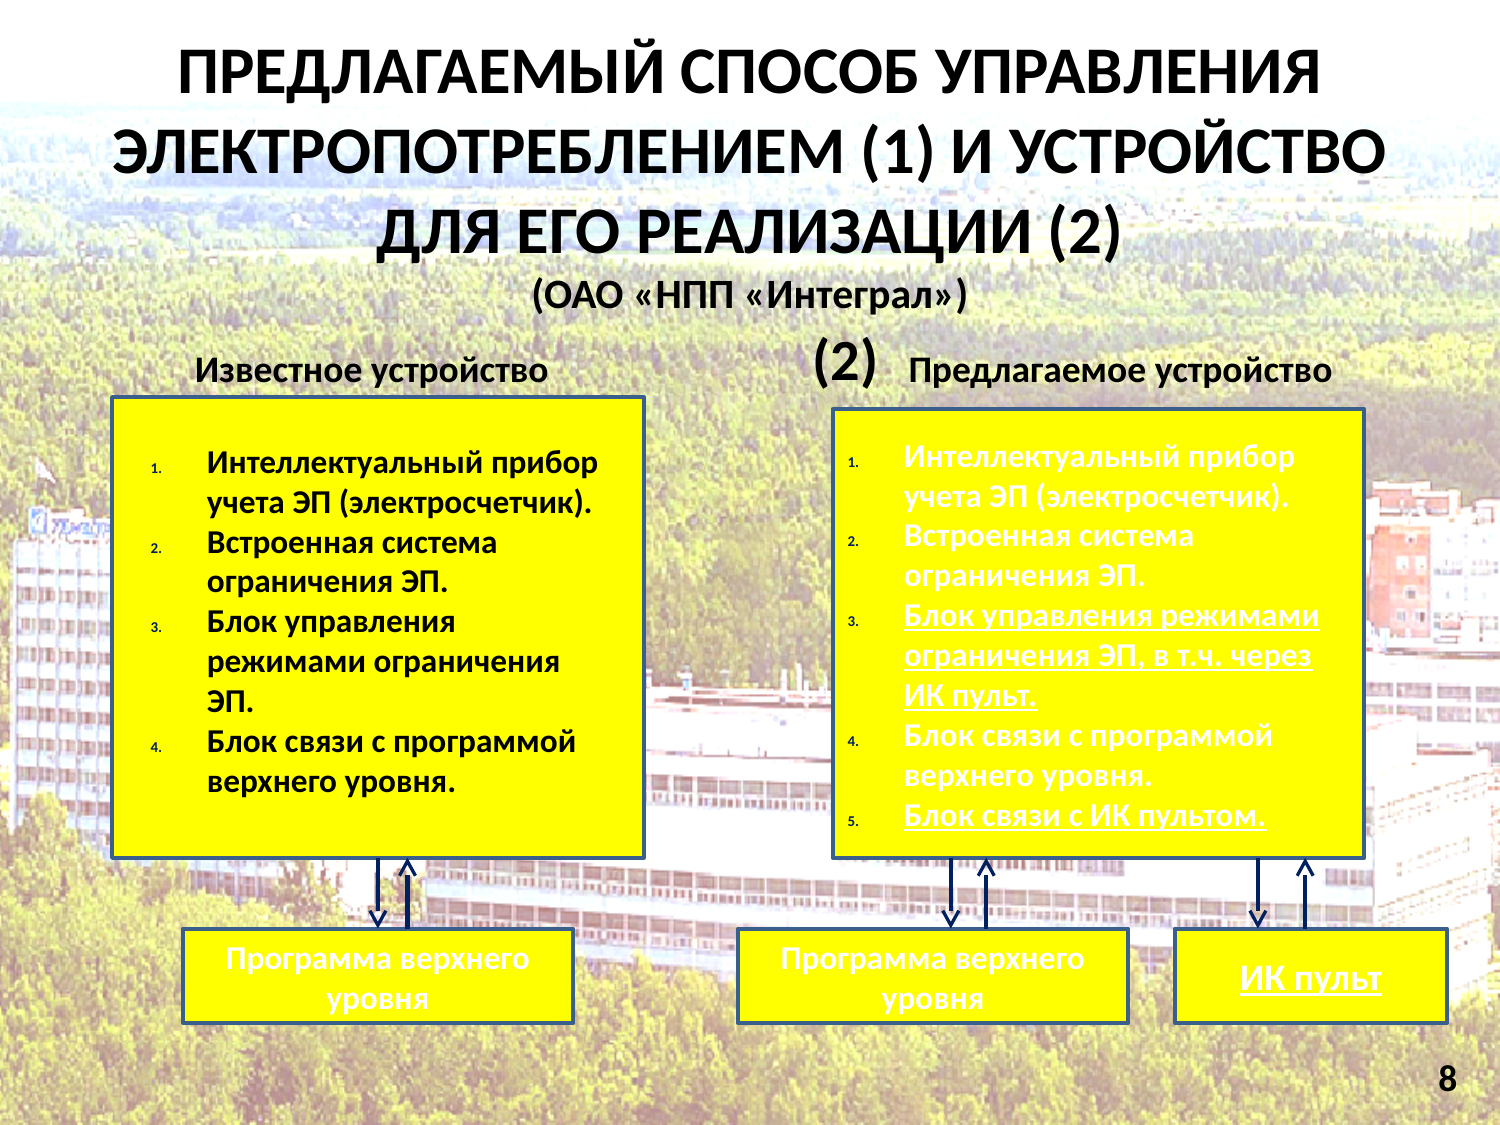

ПРЕДЛАГАЕМЫЙ СПОСОБ УПРАВЛЕНИЯ ЭЛЕКТРОПОТРЕБЛЕНИЕМ (1) И УСТРОЙСТВО ДЛЯ ЕГО РЕАЛИЗАЦИИ (2)
(ОАО «НПП «Интеграл»)
(2)
Известное устройство
Предлагаемое устройство
Интеллектуальный прибор учета ЭП (электросчетчик).
Встроенная система ограничения ЭП.
Блок управления режимами ограничения ЭП, в т.ч. через ИК пульт.
Блок связи с программой верхнего уровня.
Блок связи с ИК пультом.
Интеллектуальный прибор учета ЭП (электросчетчик).
Встроенная система ограничения ЭП.
Блок управления режимами ограничения ЭП.
Блок связи с программой верхнего уровня.
Программа верхнего уровня
Программа верхнего уровня
ИК пульт
8